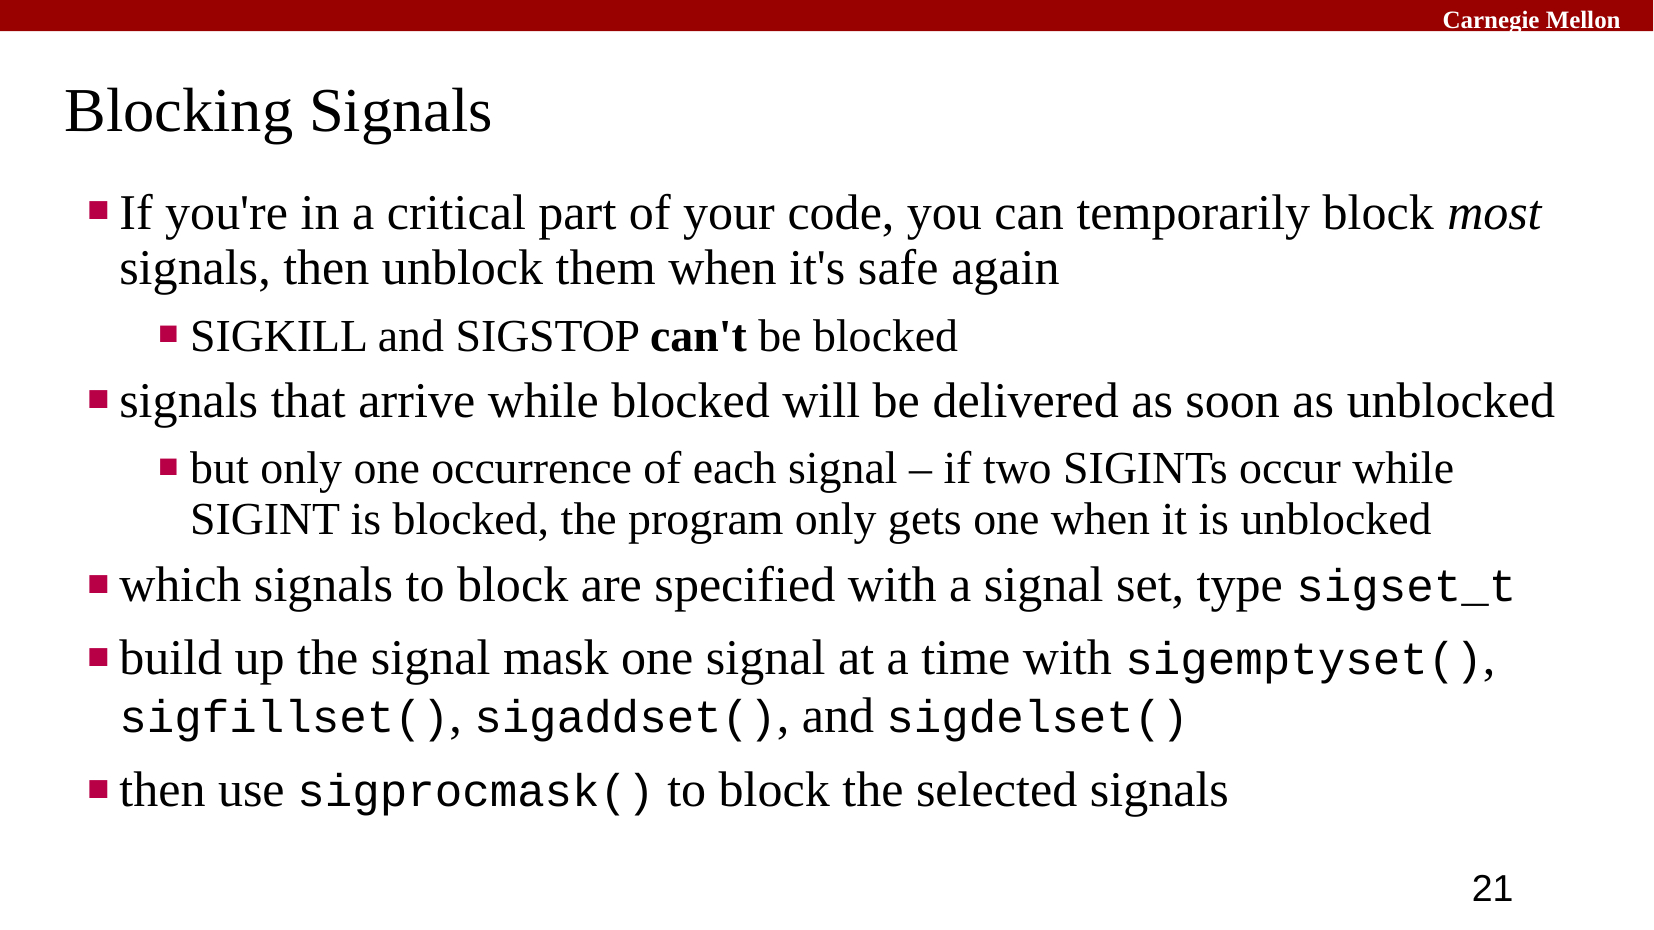

# Blocking Signals
If you're in a critical part of your code, you can temporarily block most signals, then unblock them when it's safe again
SIGKILL and SIGSTOP can't be blocked
signals that arrive while blocked will be delivered as soon as unblocked
but only one occurrence of each signal – if two SIGINTs occur while SIGINT is blocked, the program only gets one when it is unblocked
which signals to block are specified with a signal set, type sigset_t
build up the signal mask one signal at a time with sigemptyset(), sigfillset(), sigaddset(), and sigdelset()
then use sigprocmask() to block the selected signals